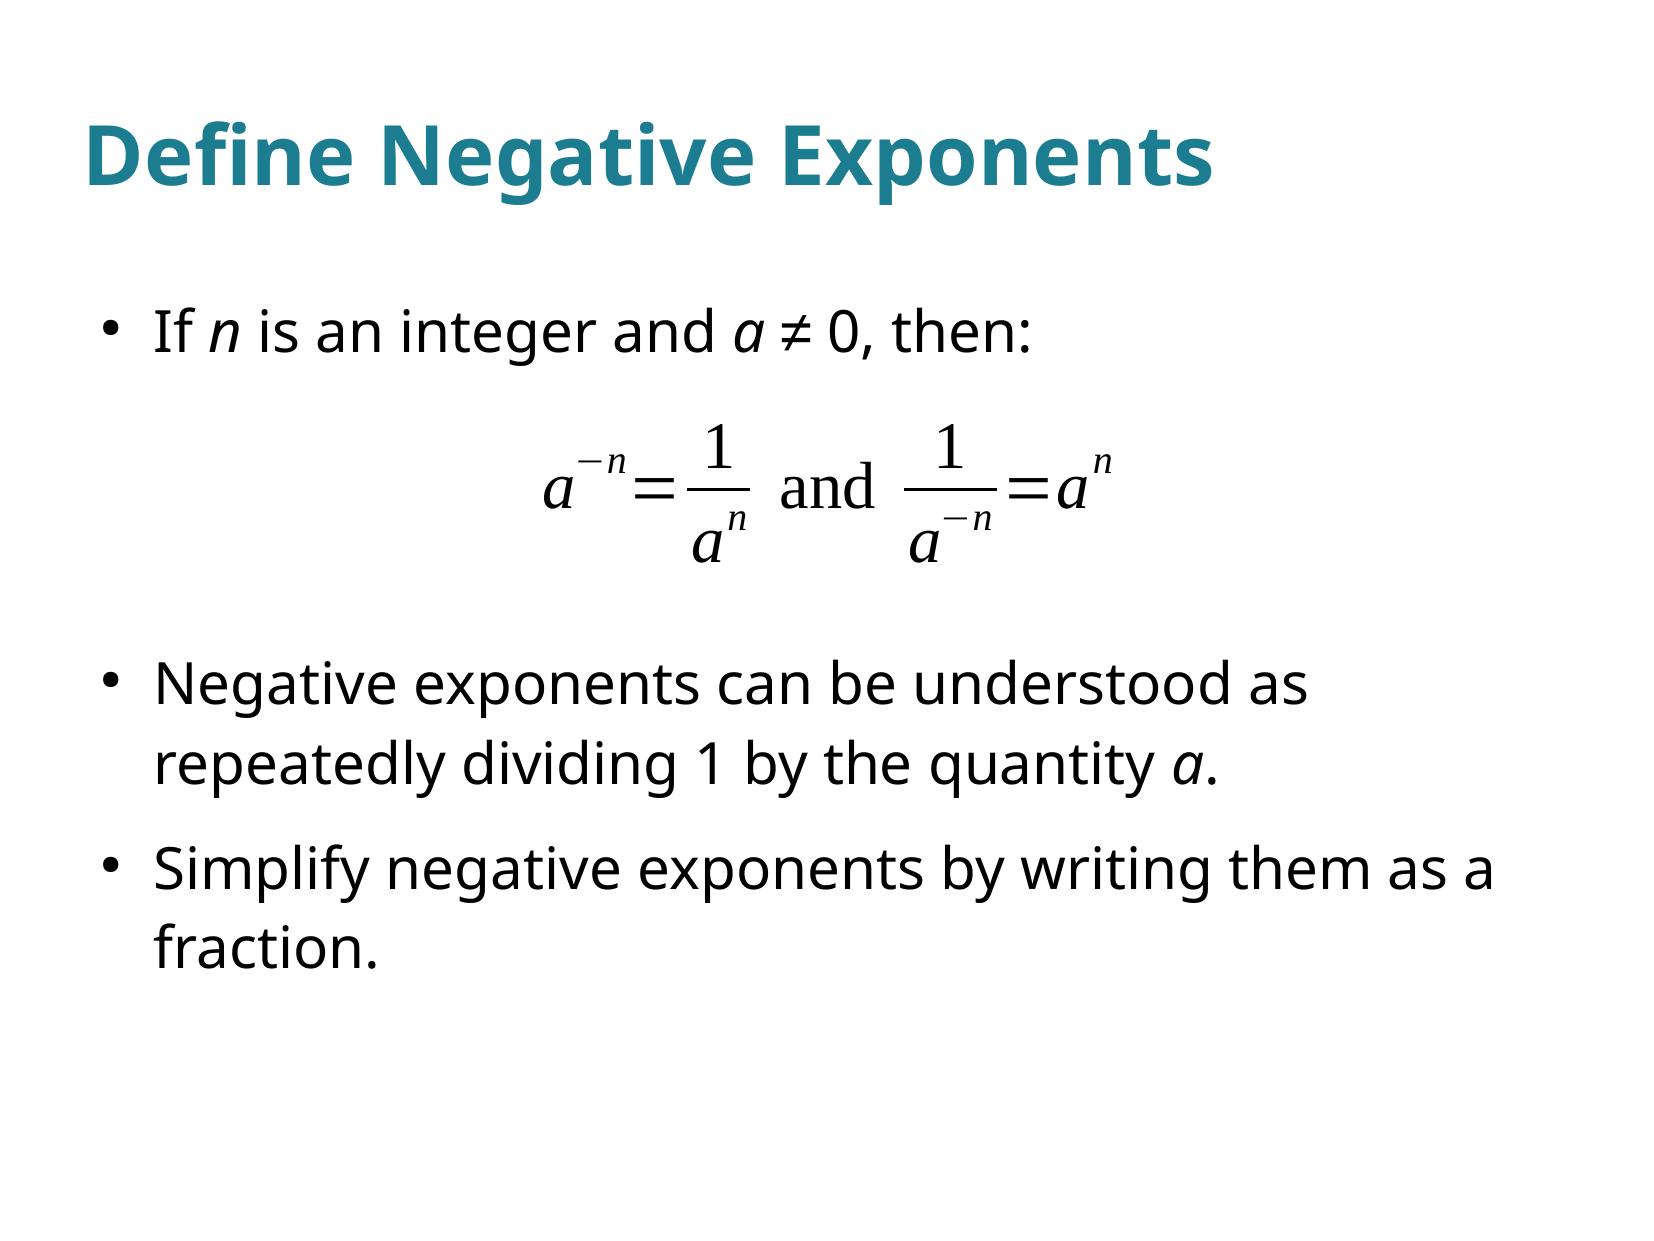

# Define Negative Exponents
If n is an integer and a ≠ 0, then:
Negative exponents can be understood as repeatedly dividing 1 by the quantity a.
Simplify negative exponents by writing them as a fraction.